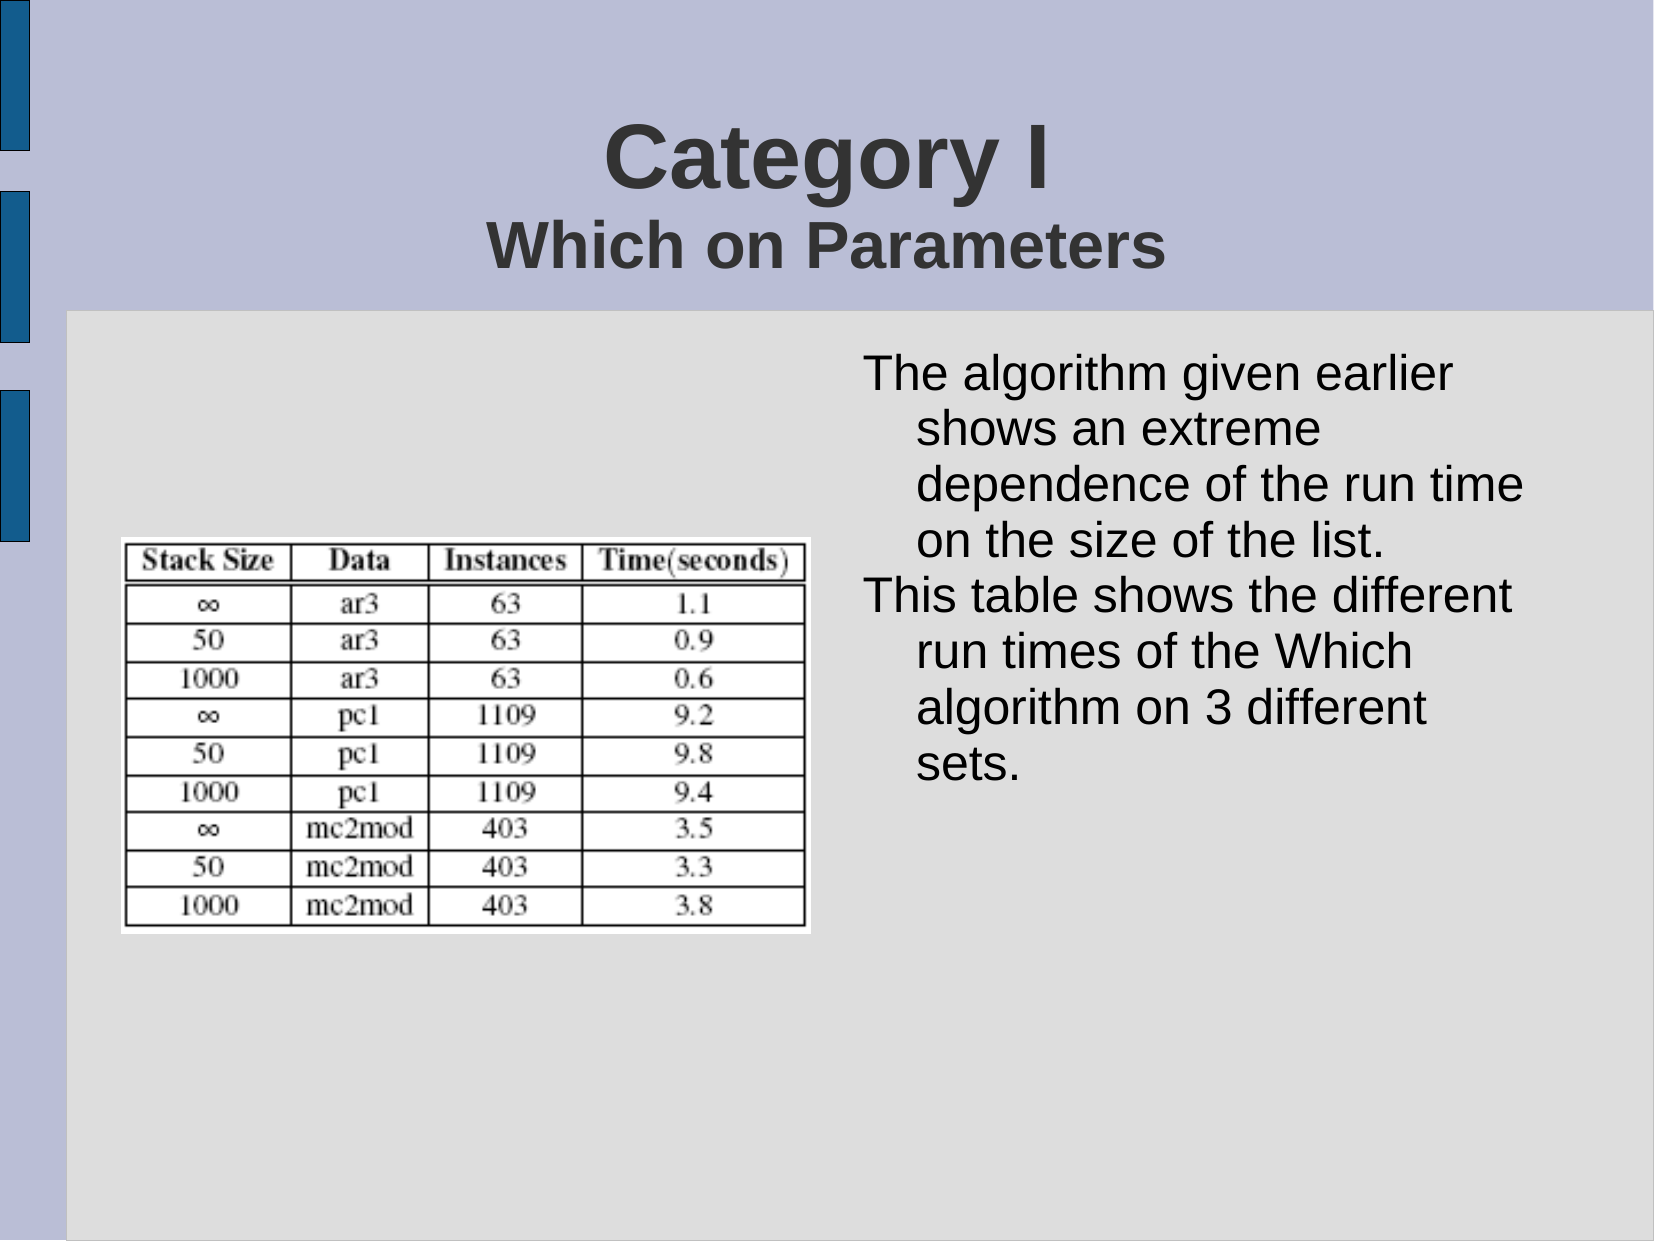

# Category I Which on Parameters
The algorithm given earlier shows an extreme dependence of the run time on the size of the list.
This table shows the different run times of the Which algorithm on 3 different sets.